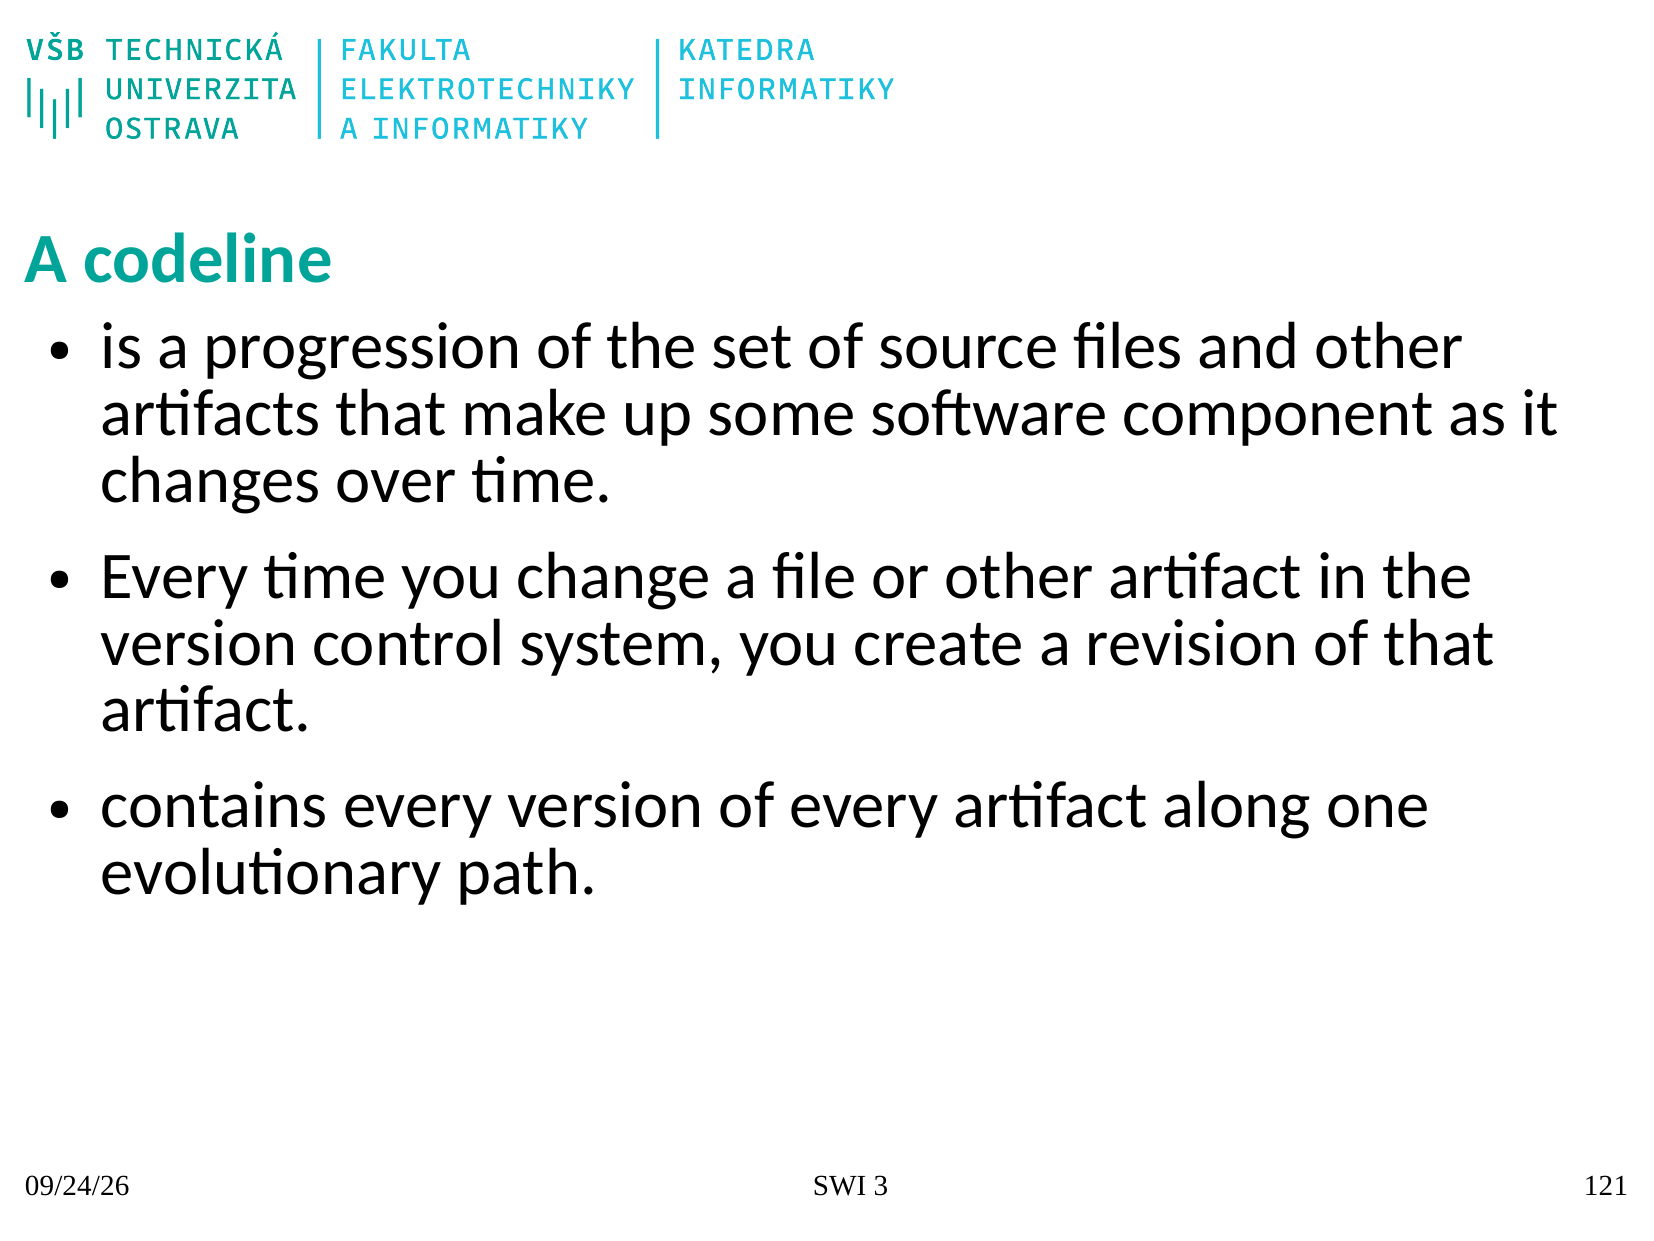

# A codeline
is a progression of the set of source files and other artifacts that make up some software component as it changes over time.
Every time you change a file or other artifact in the version control system, you create a revision of that artifact.
contains every version of every artifact along one evolutionary path.
SWI 3
121